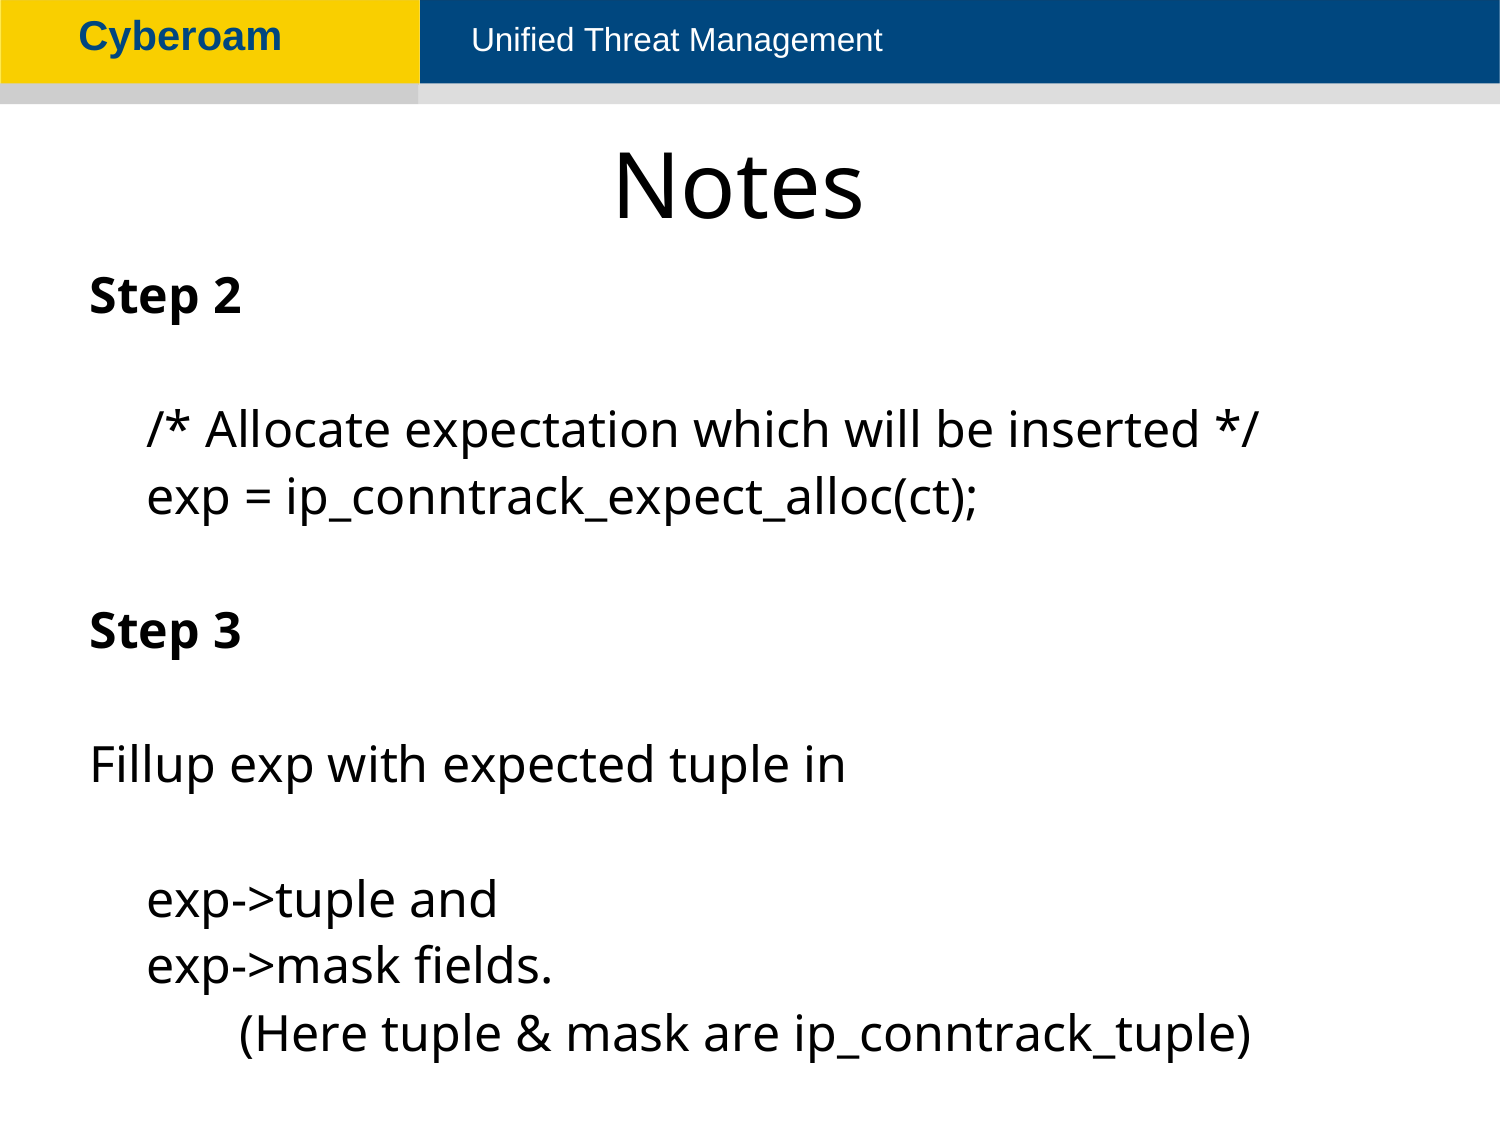

# Notes
Step 2
	/* Allocate expectation which will be inserted */
	exp = ip_conntrack_expect_alloc(ct);
Step 3
Fillup exp with expected tuple in
	exp->tuple and
	exp->mask fields.
		(Here tuple & mask are ip_conntrack_tuple)